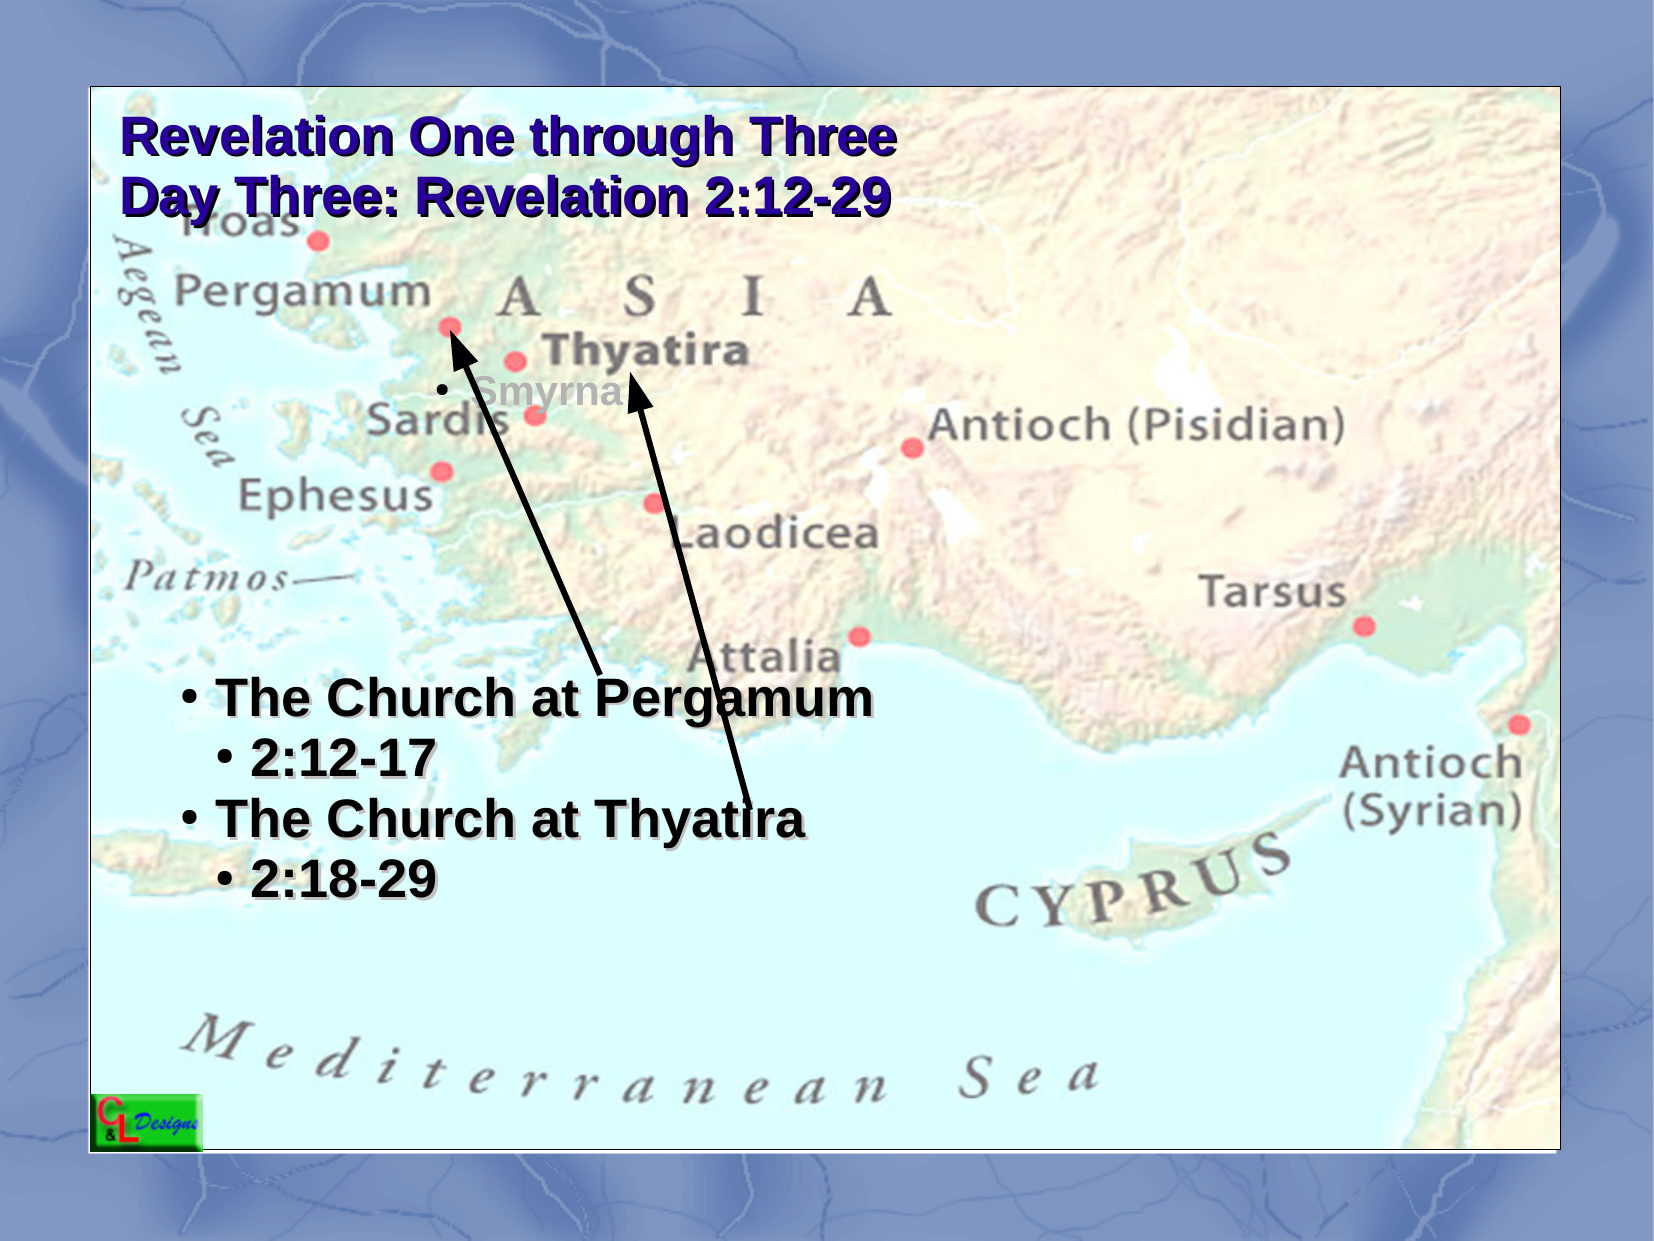

# Revelation One through Three Day Three: Revelation 2:12-29
Smyrna
The Church at Pergamum
2:12-17
The Church at Thyatira
2:18-29